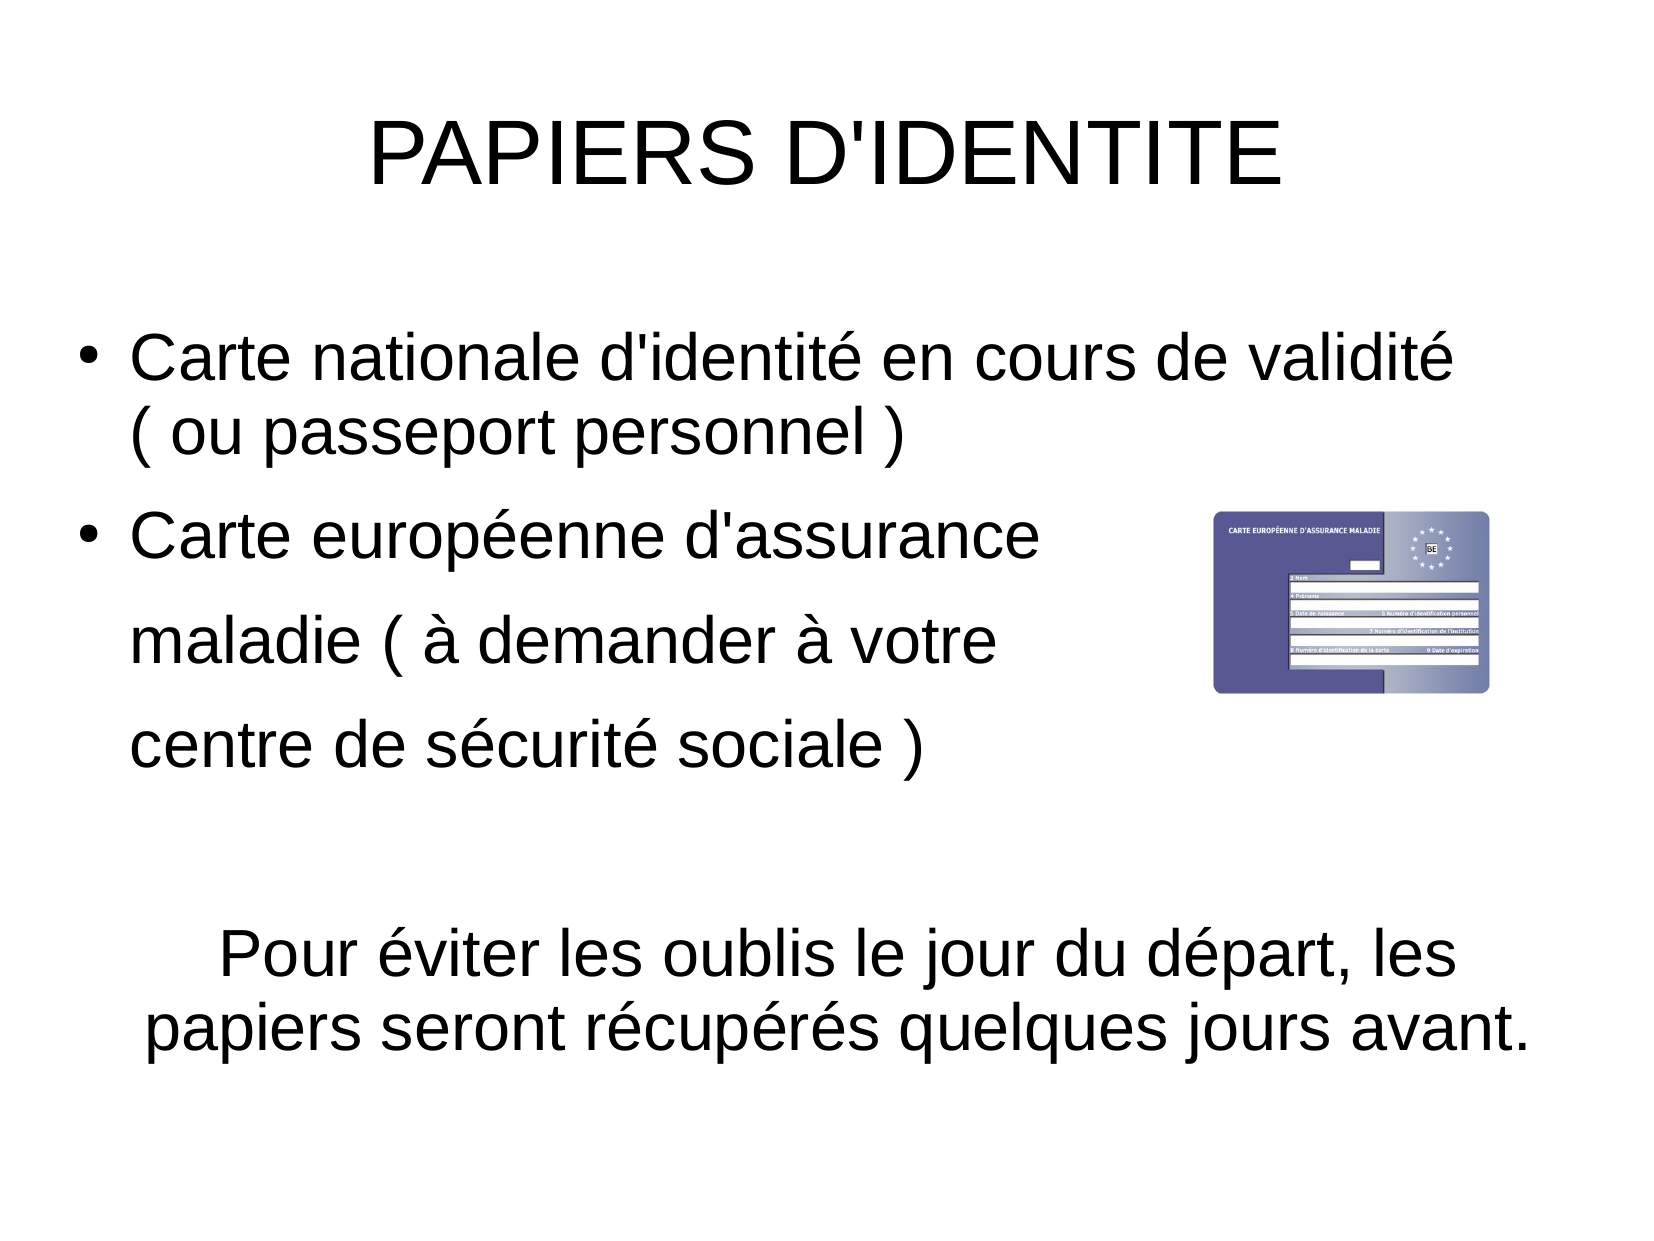

# PAPIERS D'IDENTITE
Carte nationale d'identité en cours de validité ( ou passeport personnel )
Carte européenne d'assurance
maladie ( à demander à votre
centre de sécurité sociale )
Pour éviter les oublis le jour du départ, les papiers seront récupérés quelques jours avant.